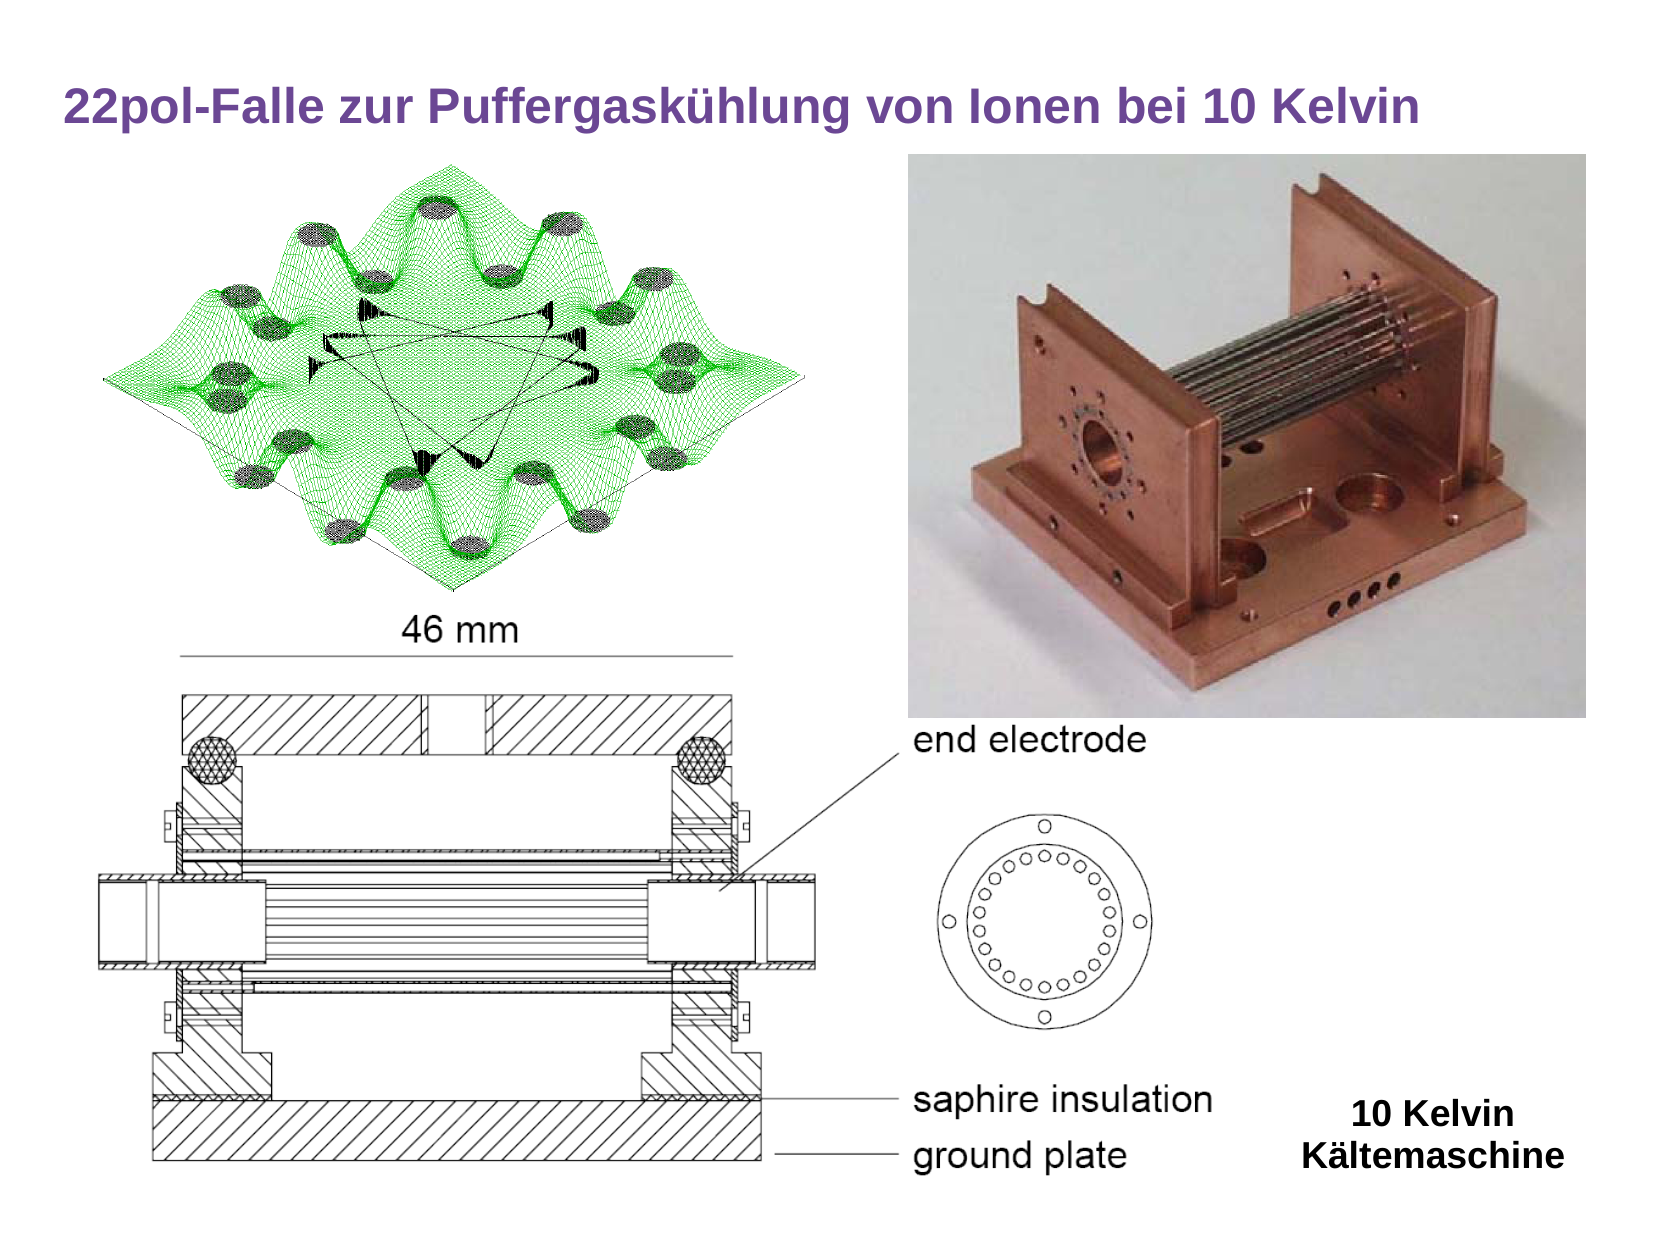

22pol-Falle zur Puffergaskühlung von Ionen bei 10 Kelvin
10 Kelvin
Kältemaschine